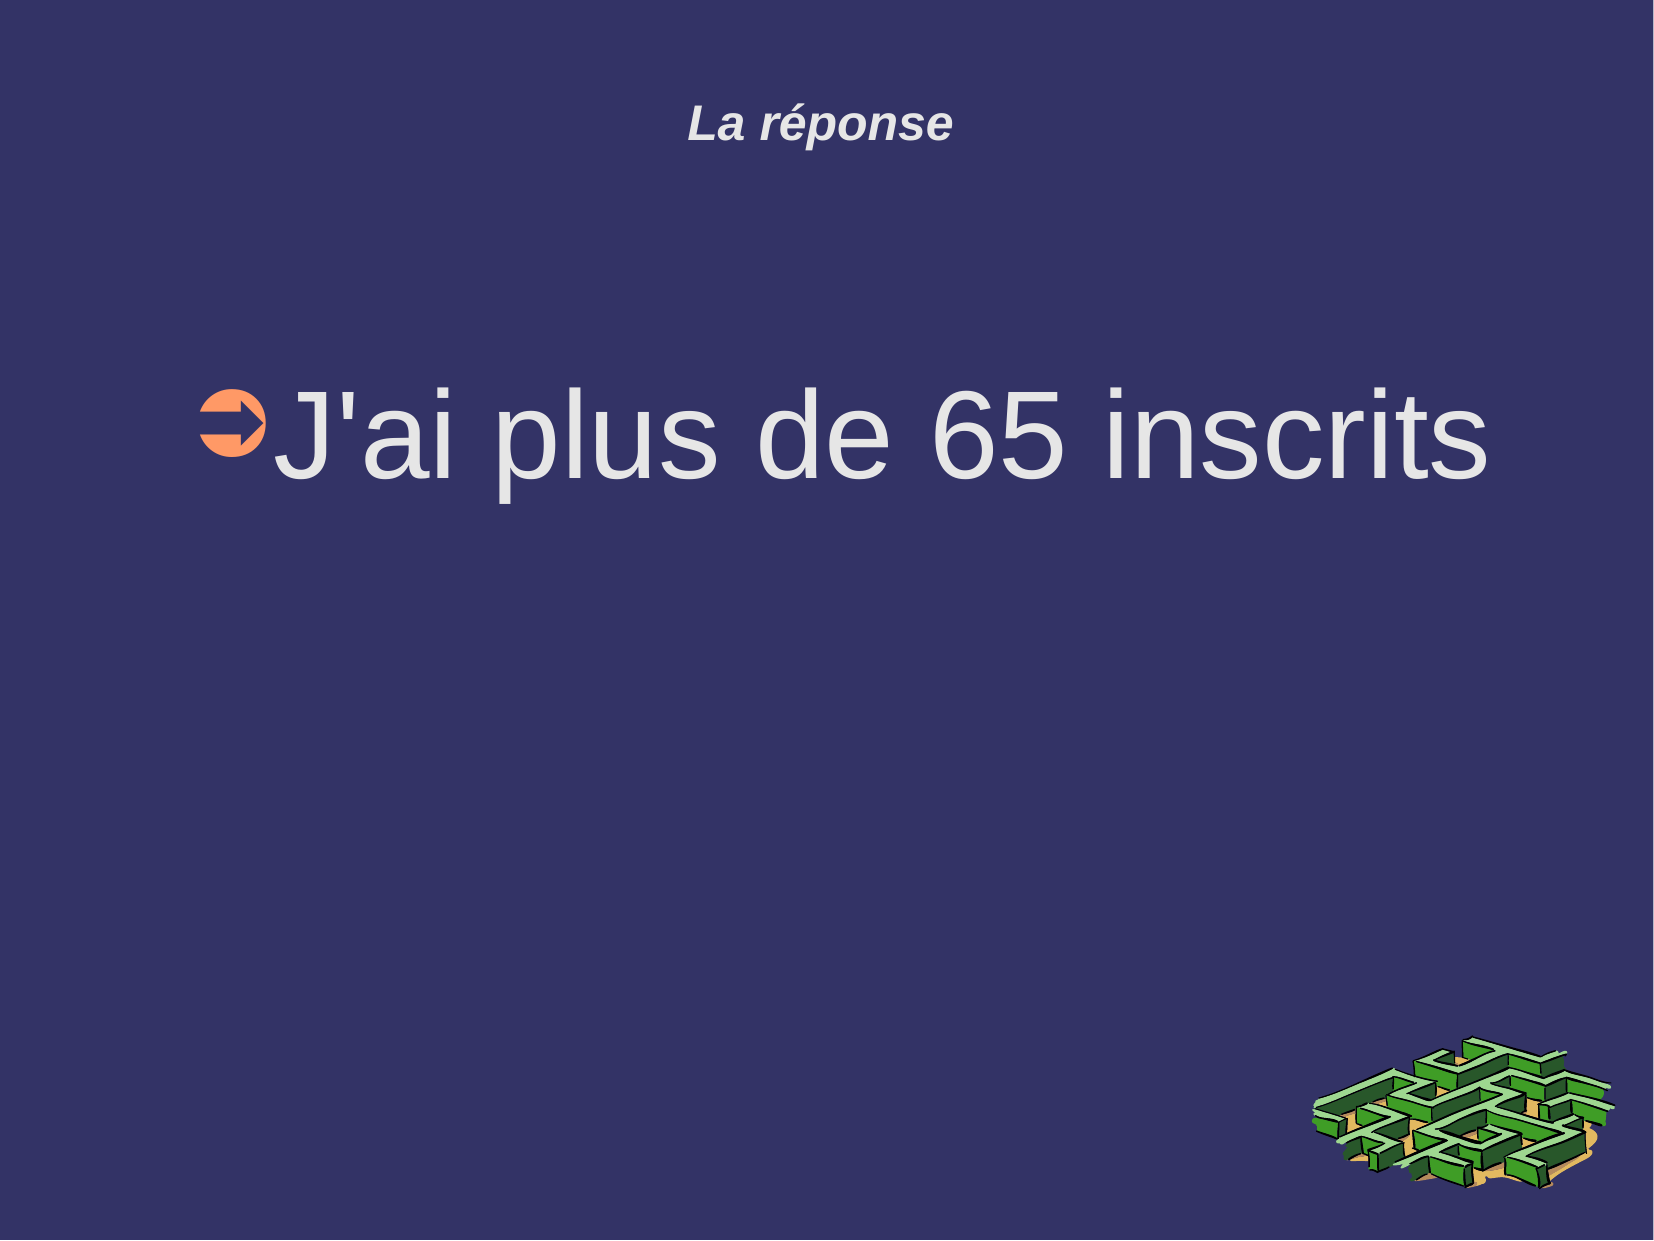

# La réponse
J'ai plus de 65 inscrits